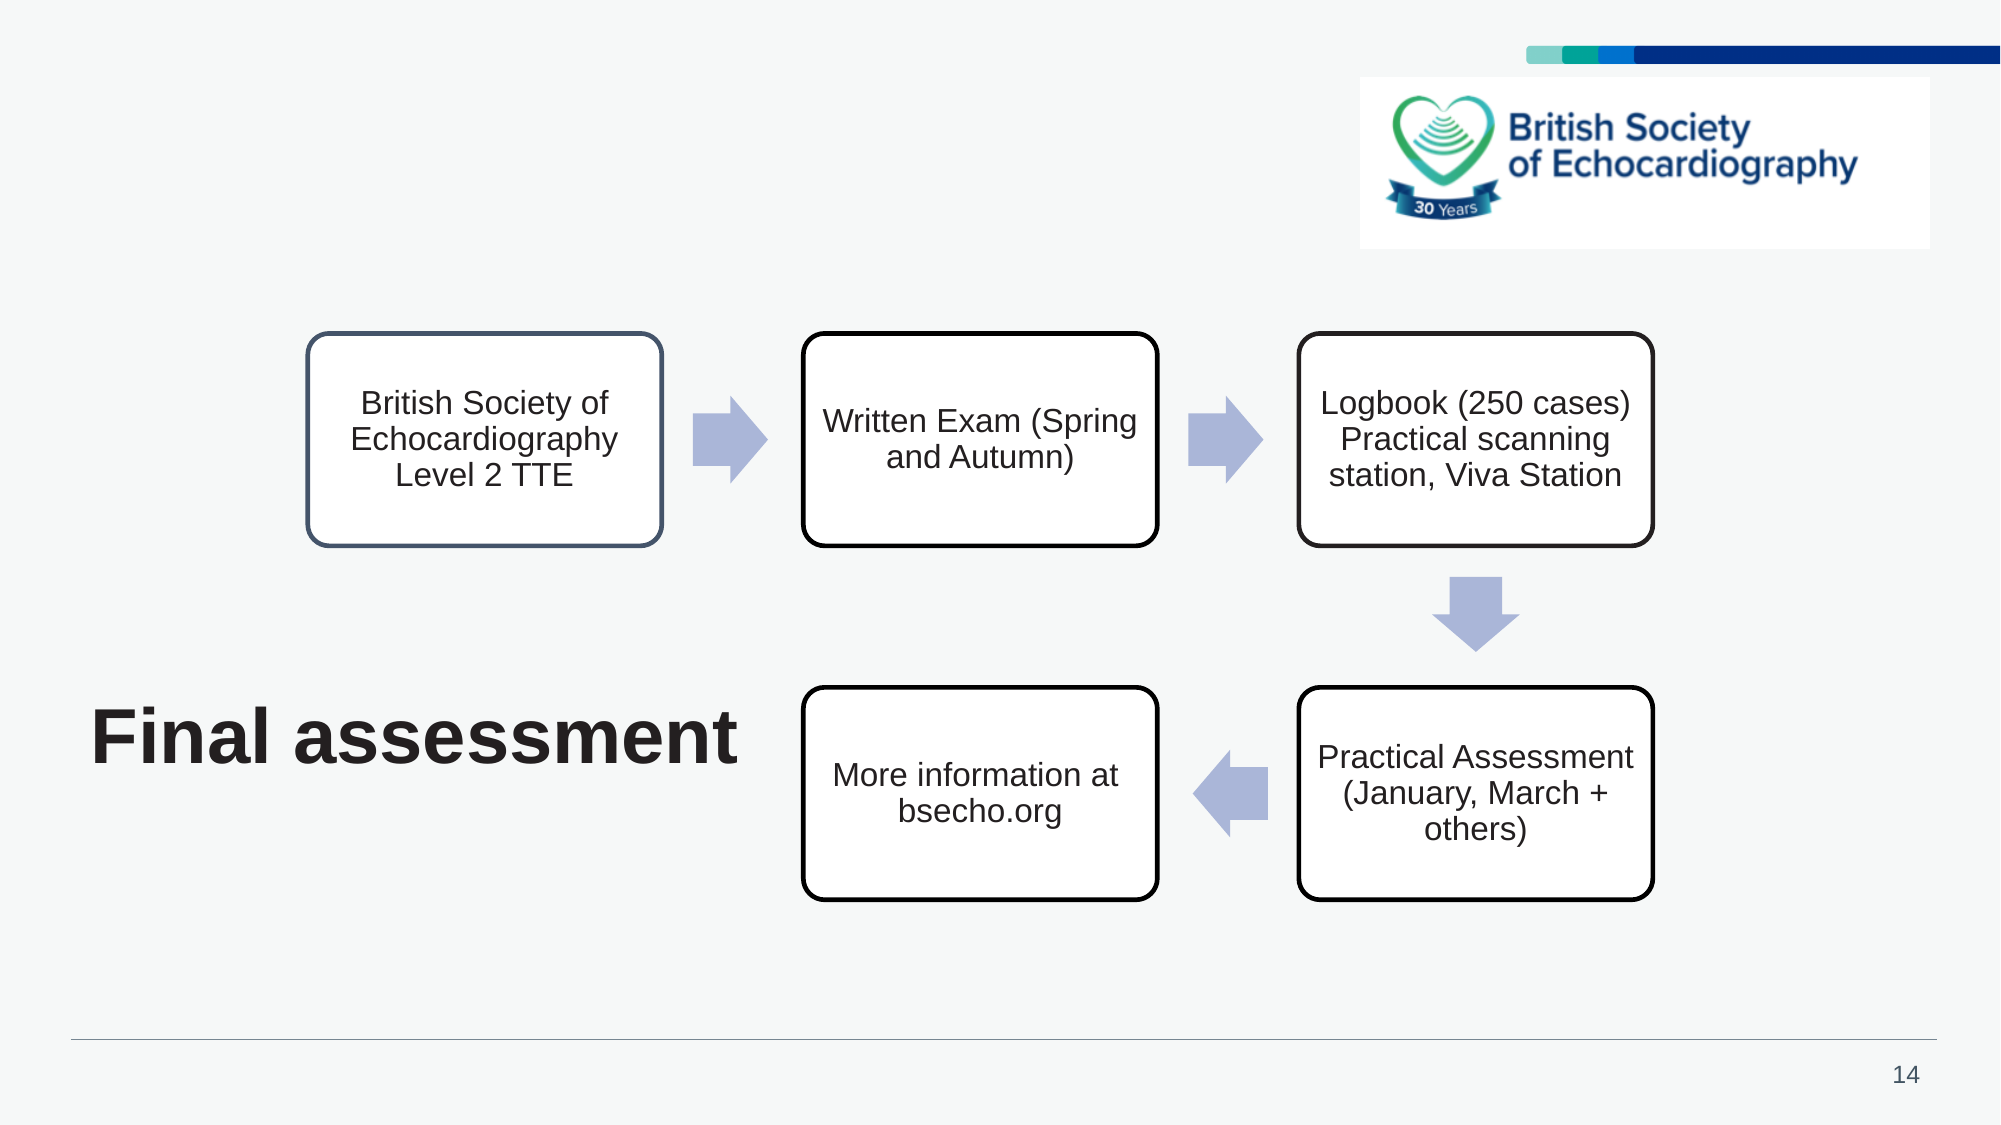

British Society of Echocardiography Level 2 TTE
Written Exam (Spring and Autumn)
Logbook (250 cases) Practical scanning station, Viva Station
More information at bsecho.org
Practical Assessment (January, March + others)
# Final assessment